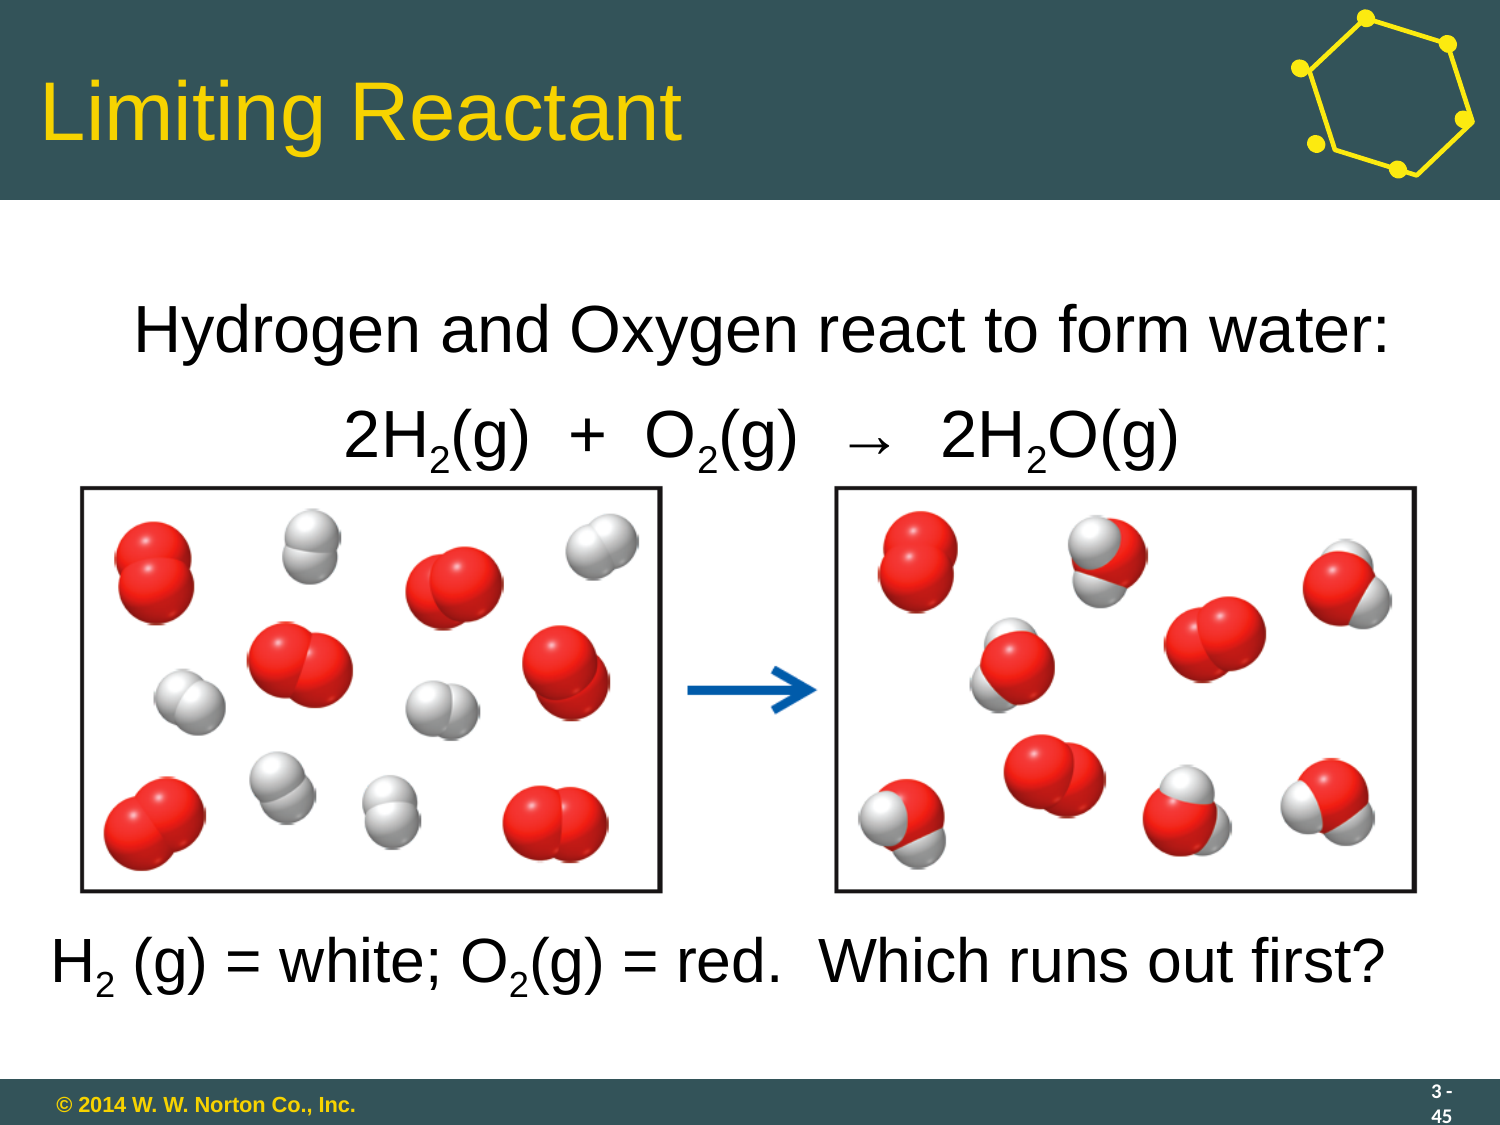

Limiting Reactant
# Hydrogen and Oxygen react to form water:
2H2(g) + O2(g) → 2H2O(g)
H2 (g) = white; O2(g) = red. Which runs out first?